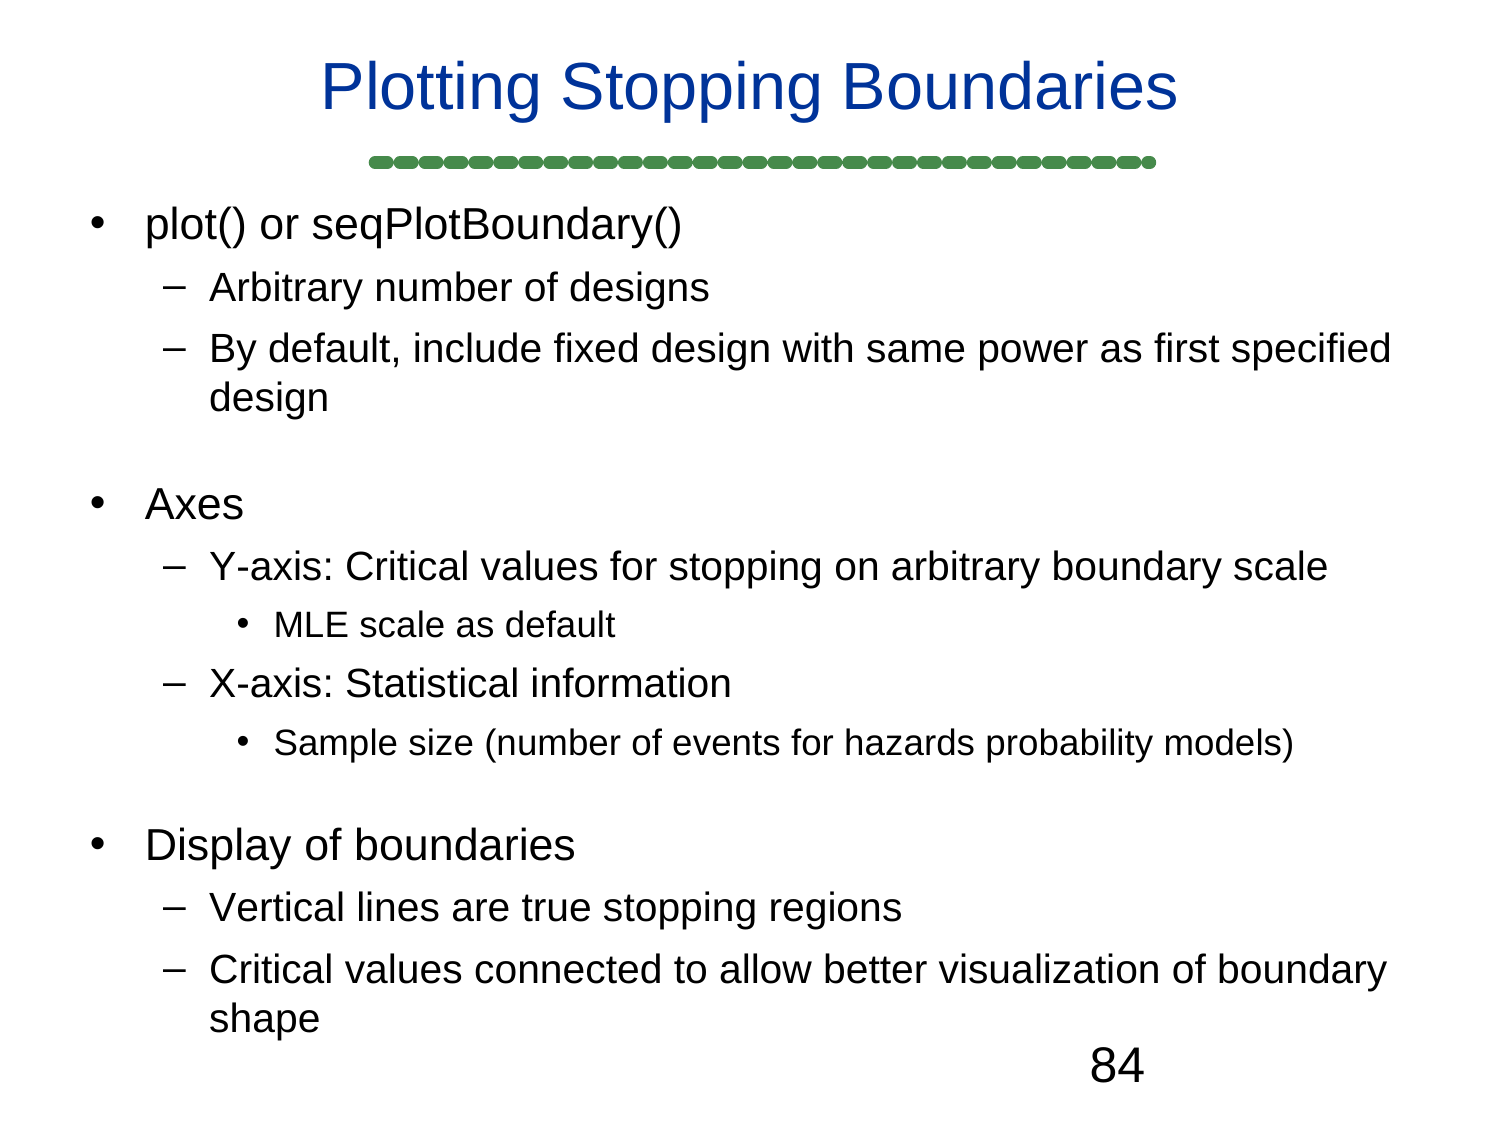

# Plotting Stopping Boundaries
plot() or seqPlotBoundary()
Arbitrary number of designs
By default, include fixed design with same power as first specified design
Axes
Y-axis: Critical values for stopping on arbitrary boundary scale
MLE scale as default
X-axis: Statistical information
Sample size (number of events for hazards probability models)
Display of boundaries
Vertical lines are true stopping regions
Critical values connected to allow better visualization of boundary shape
84